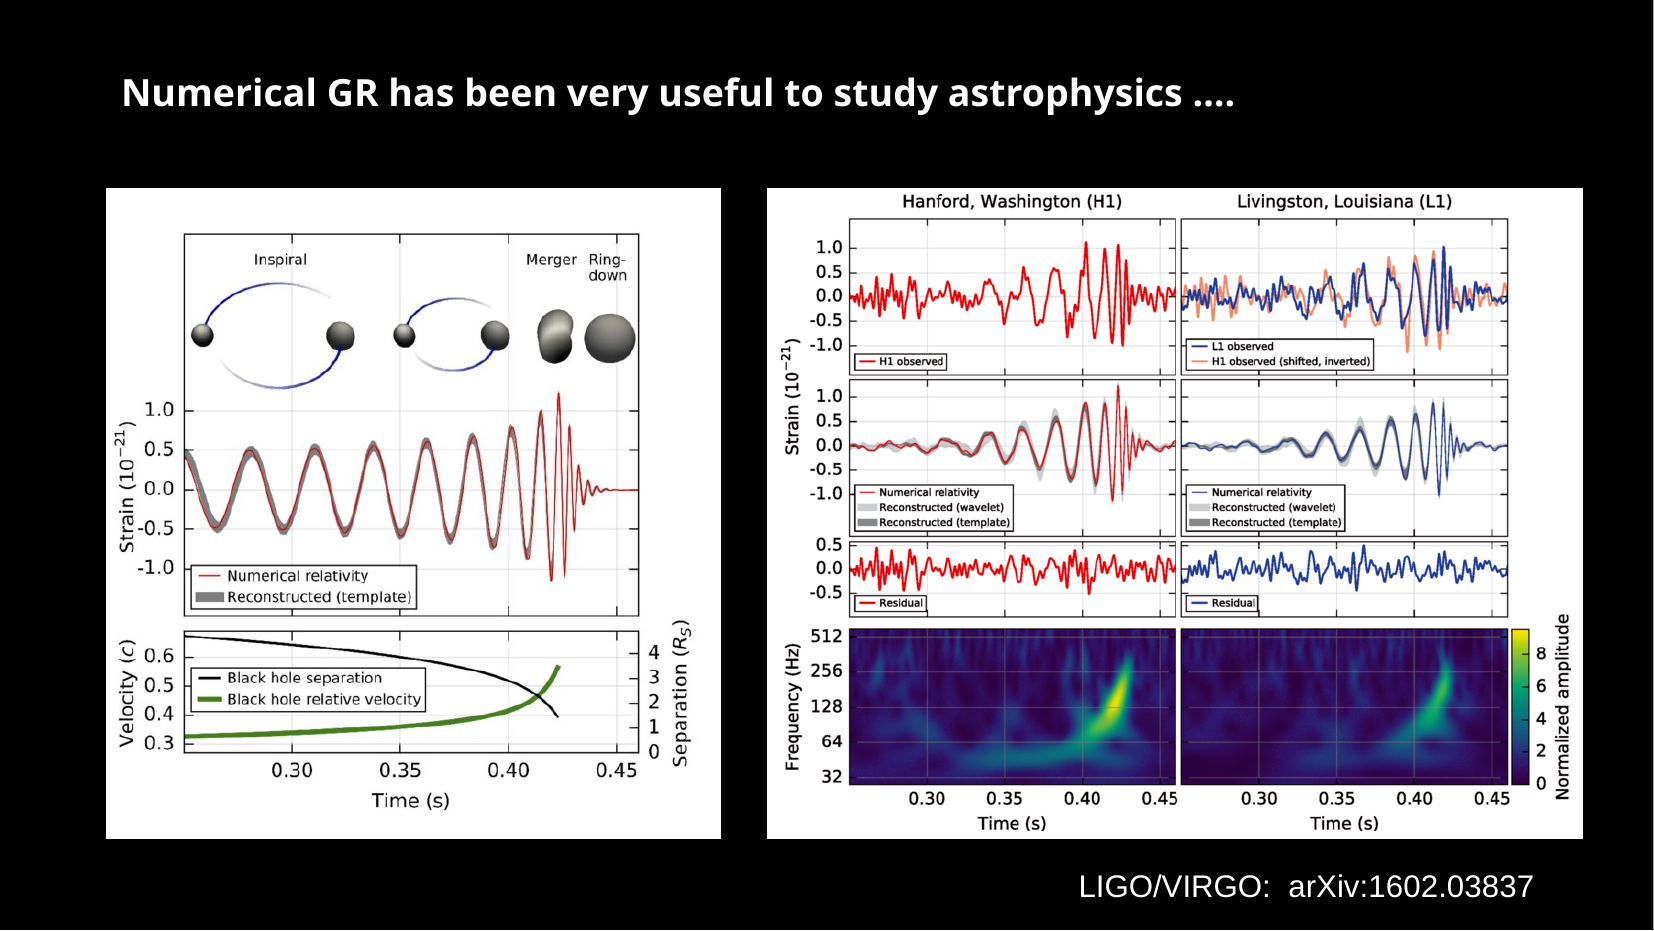

Numerical GR has been very useful to study astrophysics ….
3
LIGO/VIRGO: arXiv:1602.03837